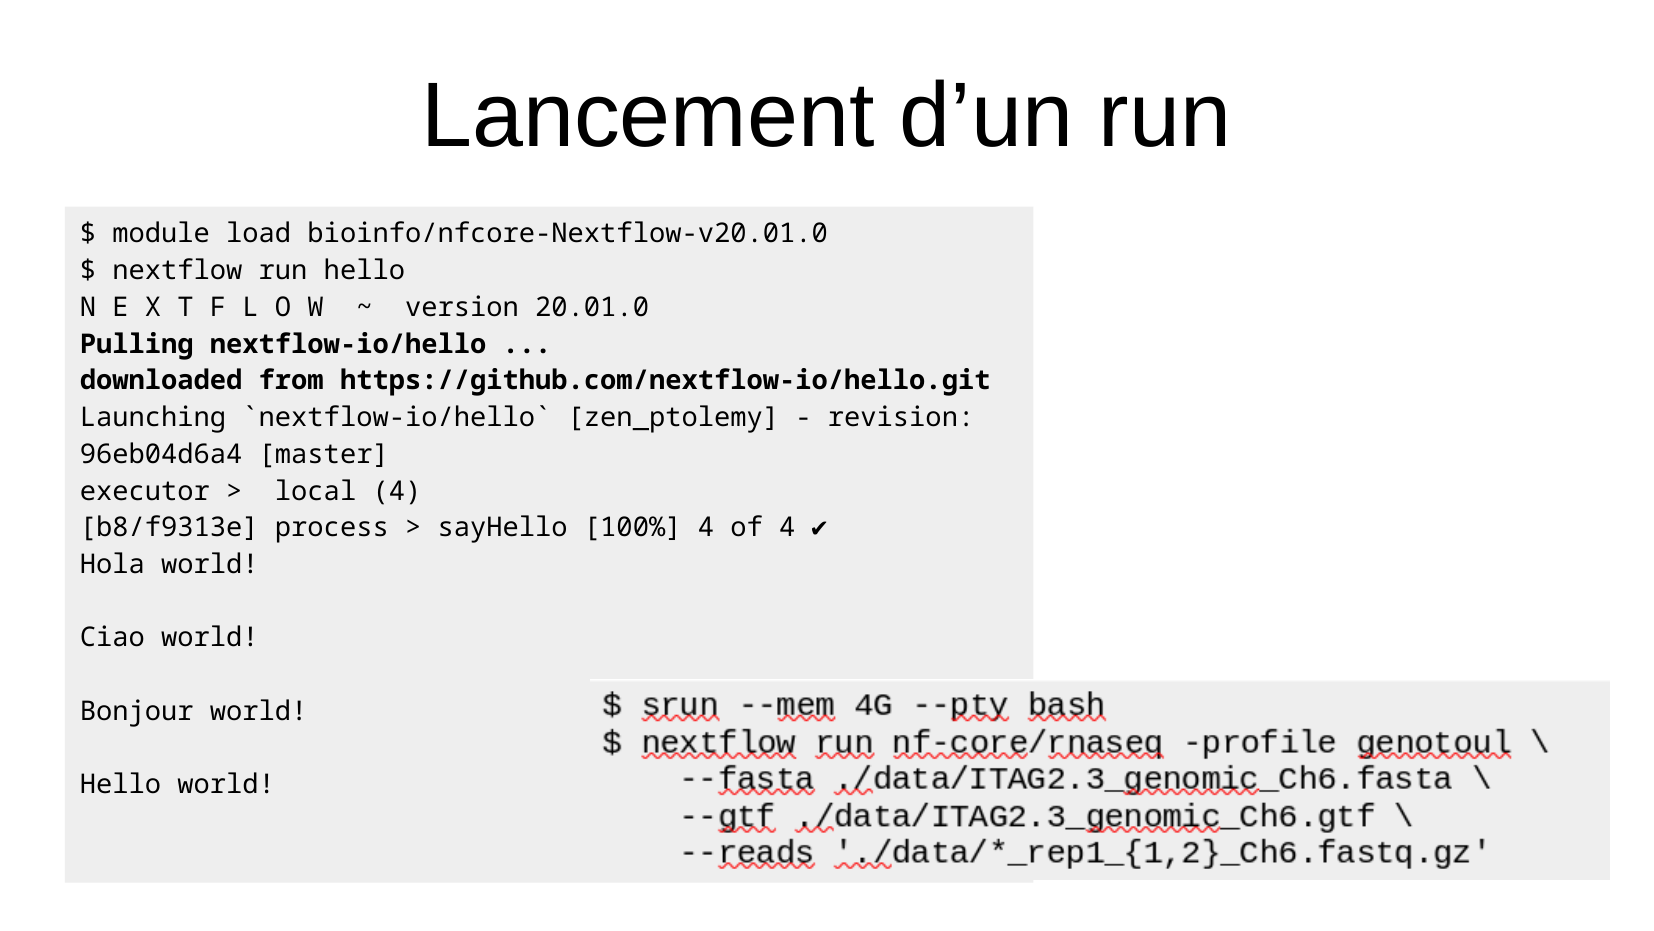

# Lancement d’un run
$ module load bioinfo/nfcore-Nextflow-v20.01.0
$ nextflow run hello
N E X T F L O W ~ version 20.01.0
Pulling nextflow-io/hello ...
downloaded from https://github.com/nextflow-io/hello.git
Launching `nextflow-io/hello` [zen_ptolemy] - revision: 96eb04d6a4 [master]
executor > local (4)
[b8/f9313e] process > sayHello [100%] 4 of 4 ✔
Hola world!
Ciao world!
Bonjour world!
Hello world!
$ srun --mem 4G --pty bash
$ nextflow run nf-core/rnaseq -profile genotoul \
	--fasta ./data/ITAG2.3_genomic_Ch6.fasta \
	--gtf ./data/ITAG2.3_genomic_Ch6.gtf \
	--reads './data/*_rep1_{1,2}_Ch6.fastq.gz'
$ srun --mem 4G --pty bash
$ nextflow run nf-core/rnaseq -profile genotoul \
	--fasta ./data/ITAG2.3_genomic_Ch6.fasta \
	--gtf ./data/ITAG2.3_genomic_Ch6.gtf \
	--reads './data/*_rep1_{1,2}_Ch6.fastq.gz'
$ srun --mem 4G --pty bash
$ nextflow run nf-core/rnaseq -profile genotoul \
	--fasta ./data/ITAG2.3_genomic_Ch6.fasta \
	--gtf ./data/ITAG2.3_genomic_Ch6.gtf \
	--reads './data/*_rep1_{1,2}_Ch6.fastq.gz'
$ srun --mem 4G --pty bash
$ nextflow run nf-core/rnaseq -profile genotoul \
	--fasta ./data/ITAG2.3_genomic_Ch6.fasta \
	--gtf ./data/ITAG2.3_genomic_Ch6.gtf \
	--reads './data/*_rep1_{1,2}_Ch6.fastq.gz'
$ srun --mem 4G --pty bash
$ nextflow run nf-core/rnaseq -profile genotoul \
	--fasta ./data/ITAG2.3_genomic_Ch6.fasta \
	--gtf ./data/ITAG2.3_genomic_Ch6.gtf \
	--reads './data/*_rep1_{1,2}_Ch6.fastq.gz'